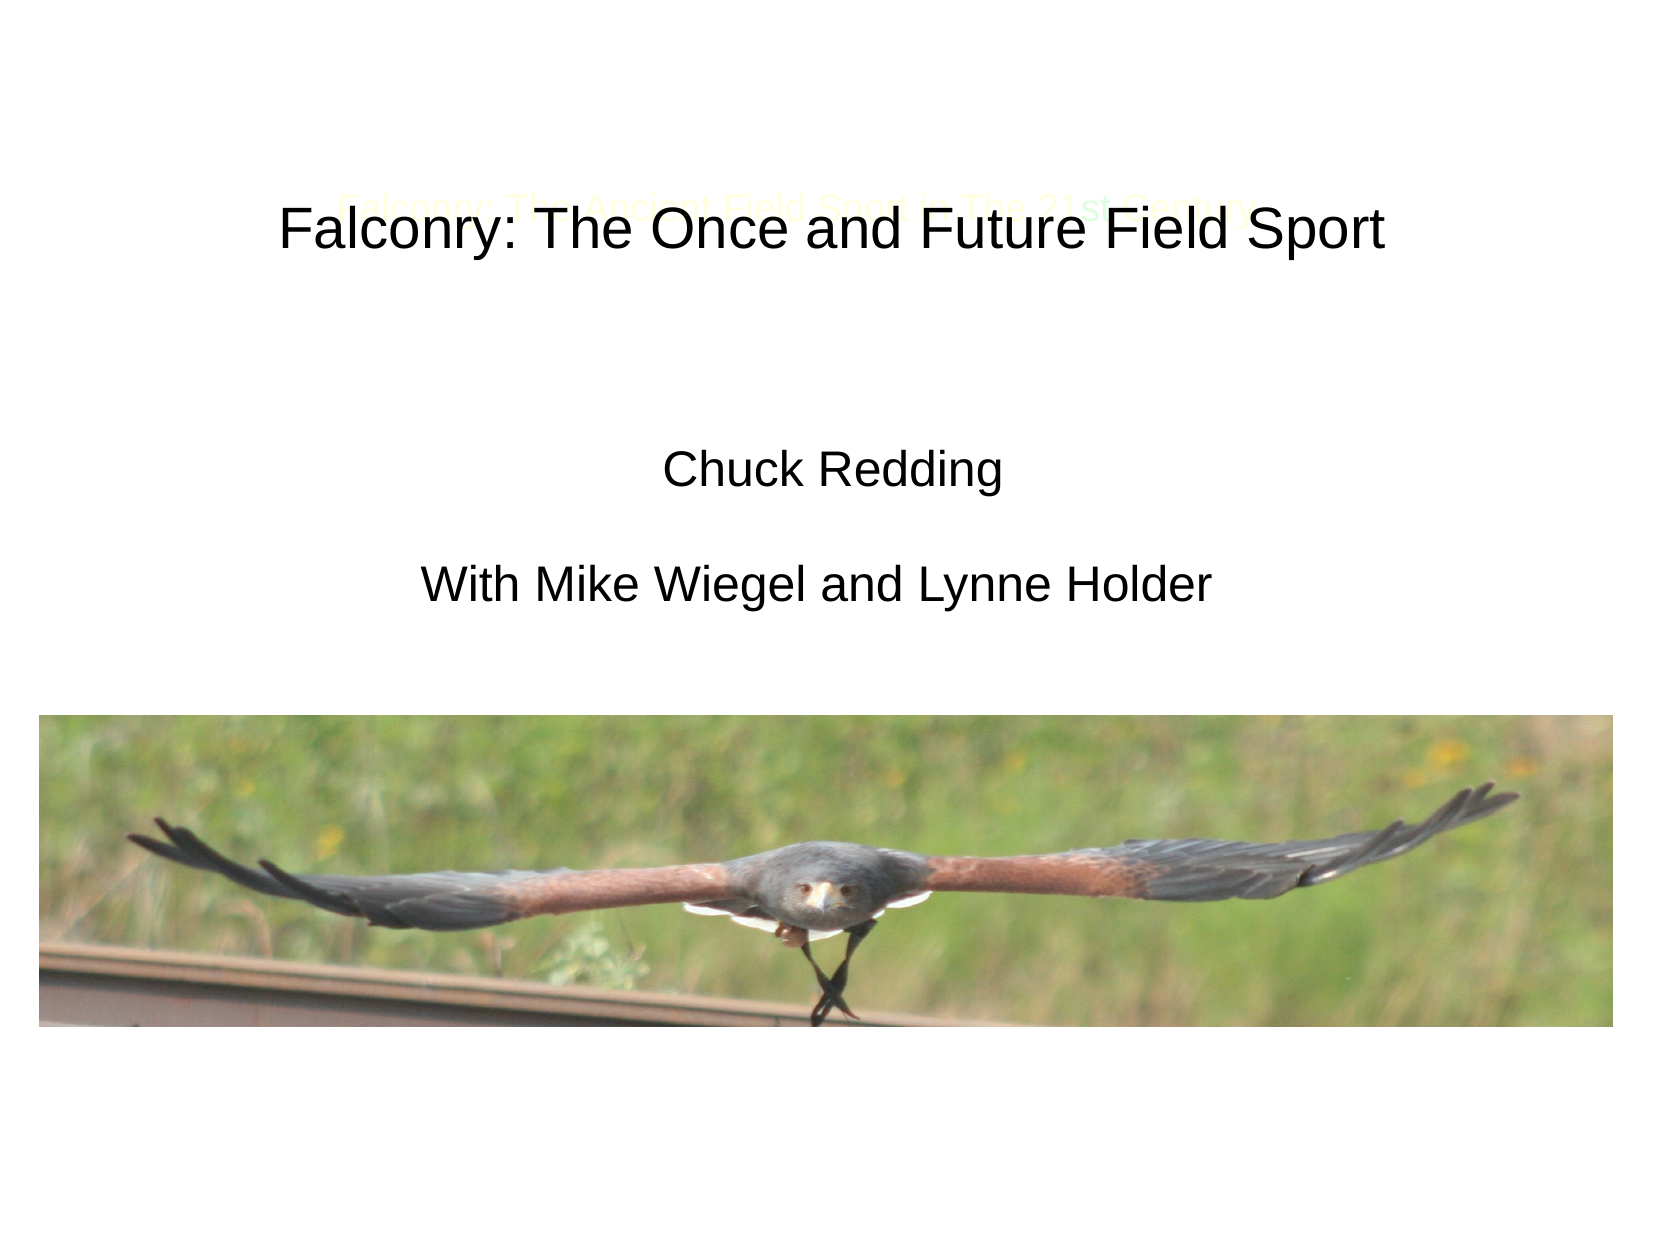

Falconry: The Ancient Field Sport in The 21st Century
Chuck Redding
# Falconry: The Once and Future Field Sport Chuck Redding With Mike Wiegel and Lynne Holder